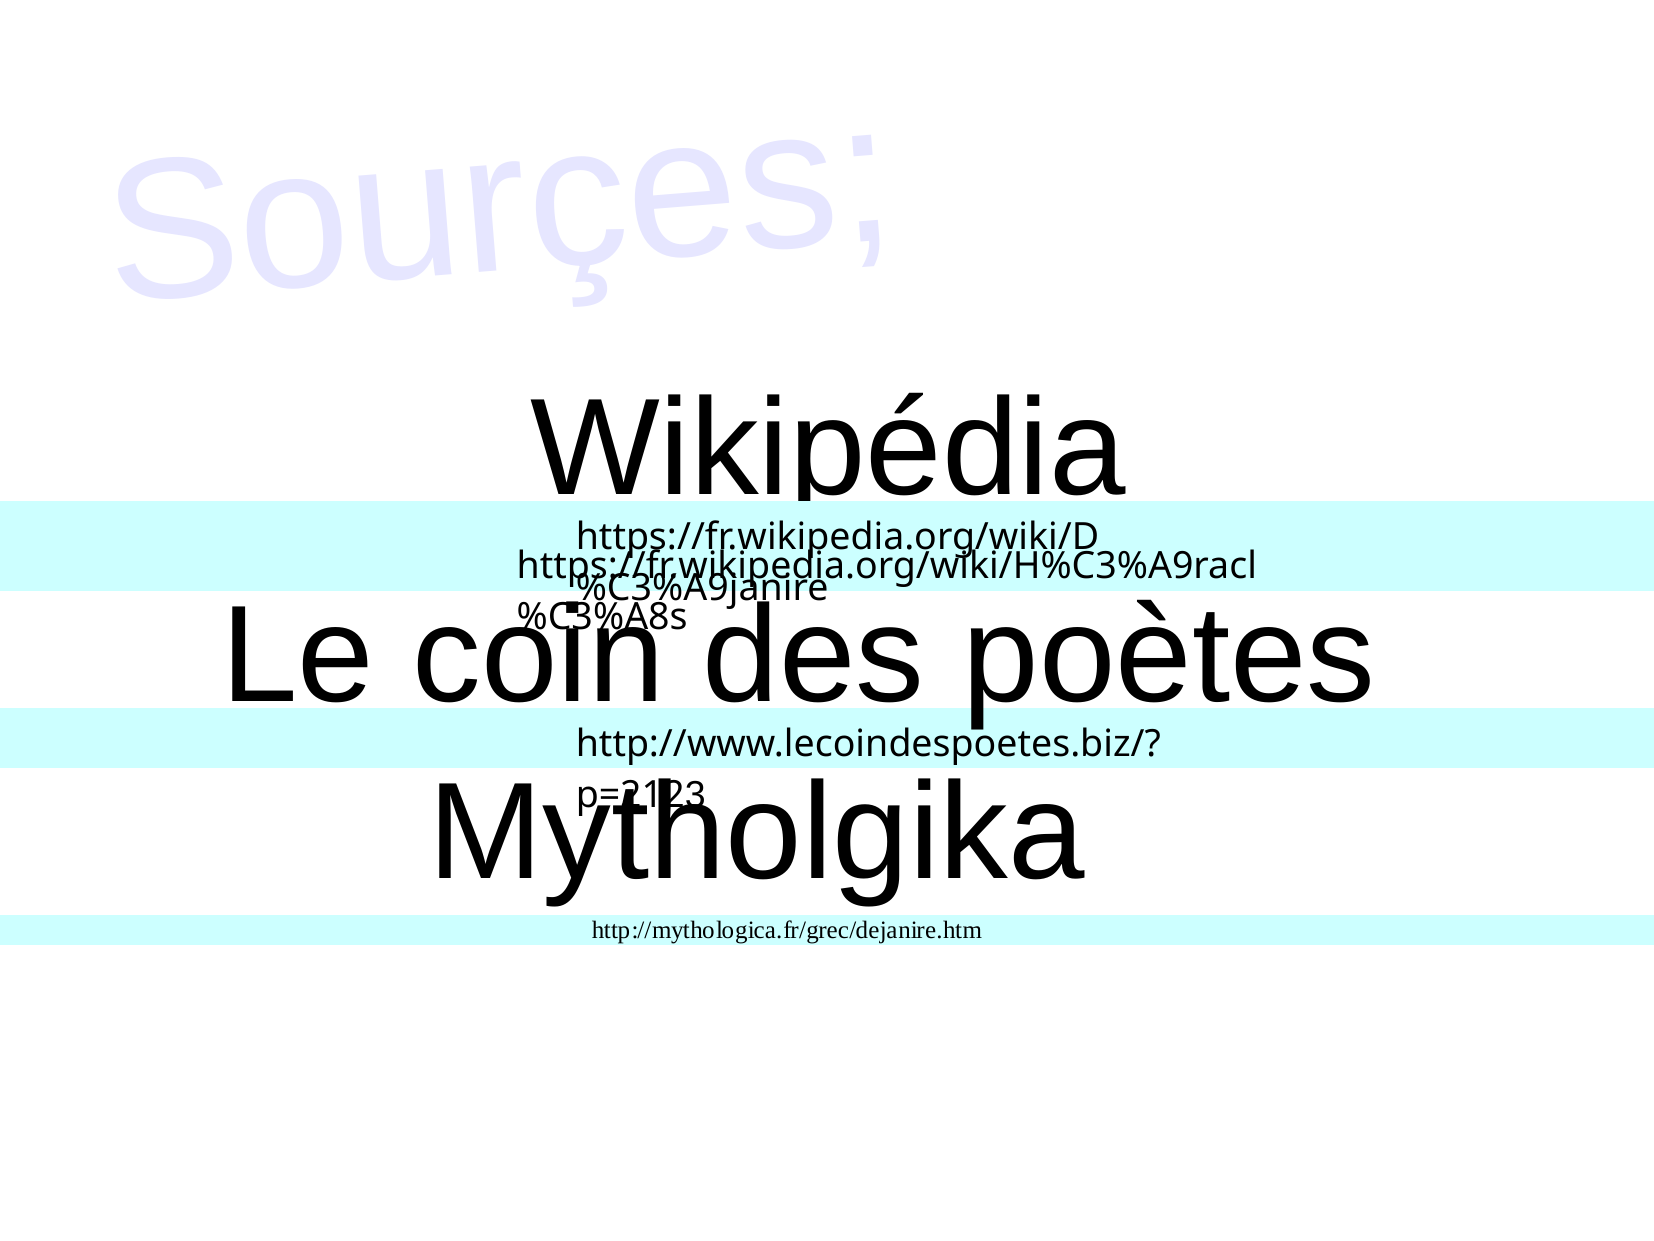

Sourçes;
Wikipédia
https://fr.wikipedia.org/wiki/D%C3%A9janire
https://fr.wikipedia.org/wiki/H%C3%A9racl%C3%A8s
Le coin des poètes
http://www.lecoindespoetes.biz/?p=2123
Mytholgika